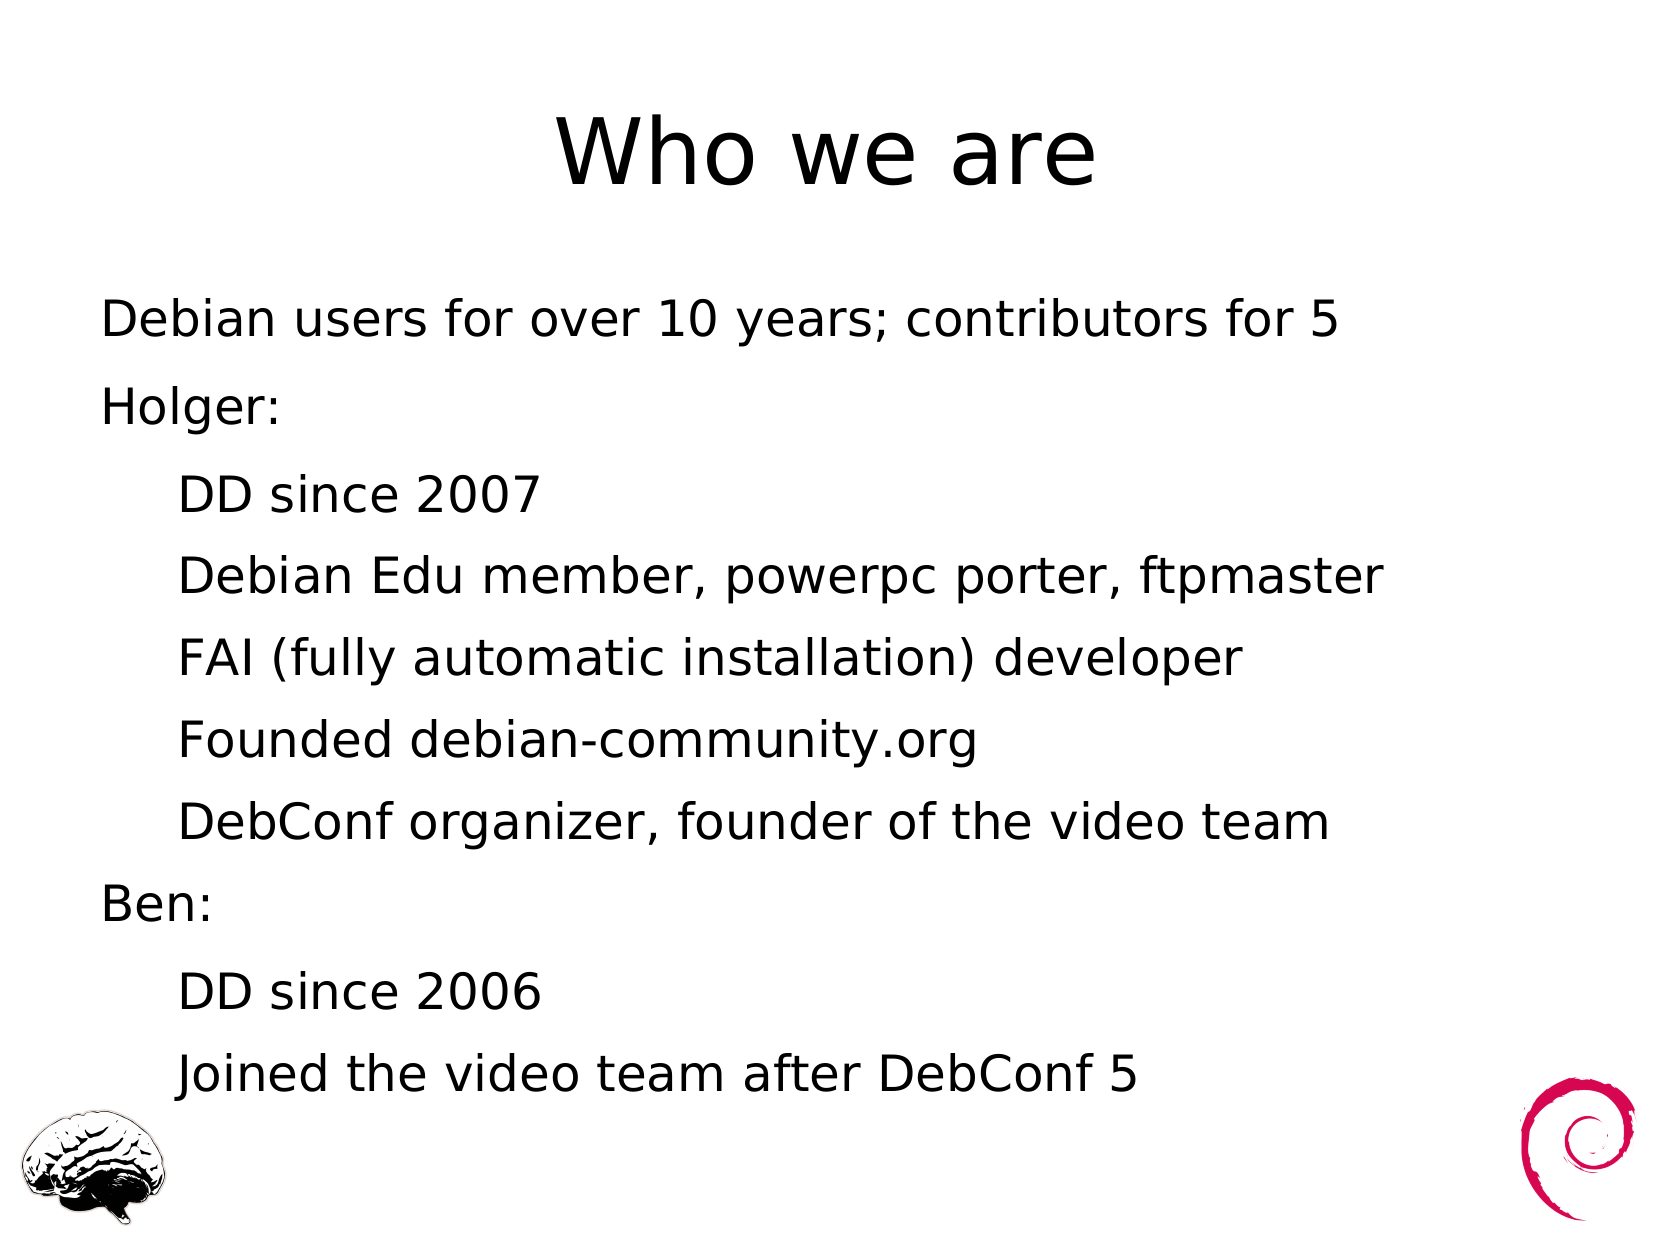

# Who we are
Debian users for over 10 years; contributors for 5
Holger:
DD since 2007
Debian Edu member, powerpc porter, ftpmaster
FAI (fully automatic installation) developer
Founded debian-community.org
DebConf organizer, founder of the video team
Ben:
DD since 2006
Joined the video team after DebConf 5